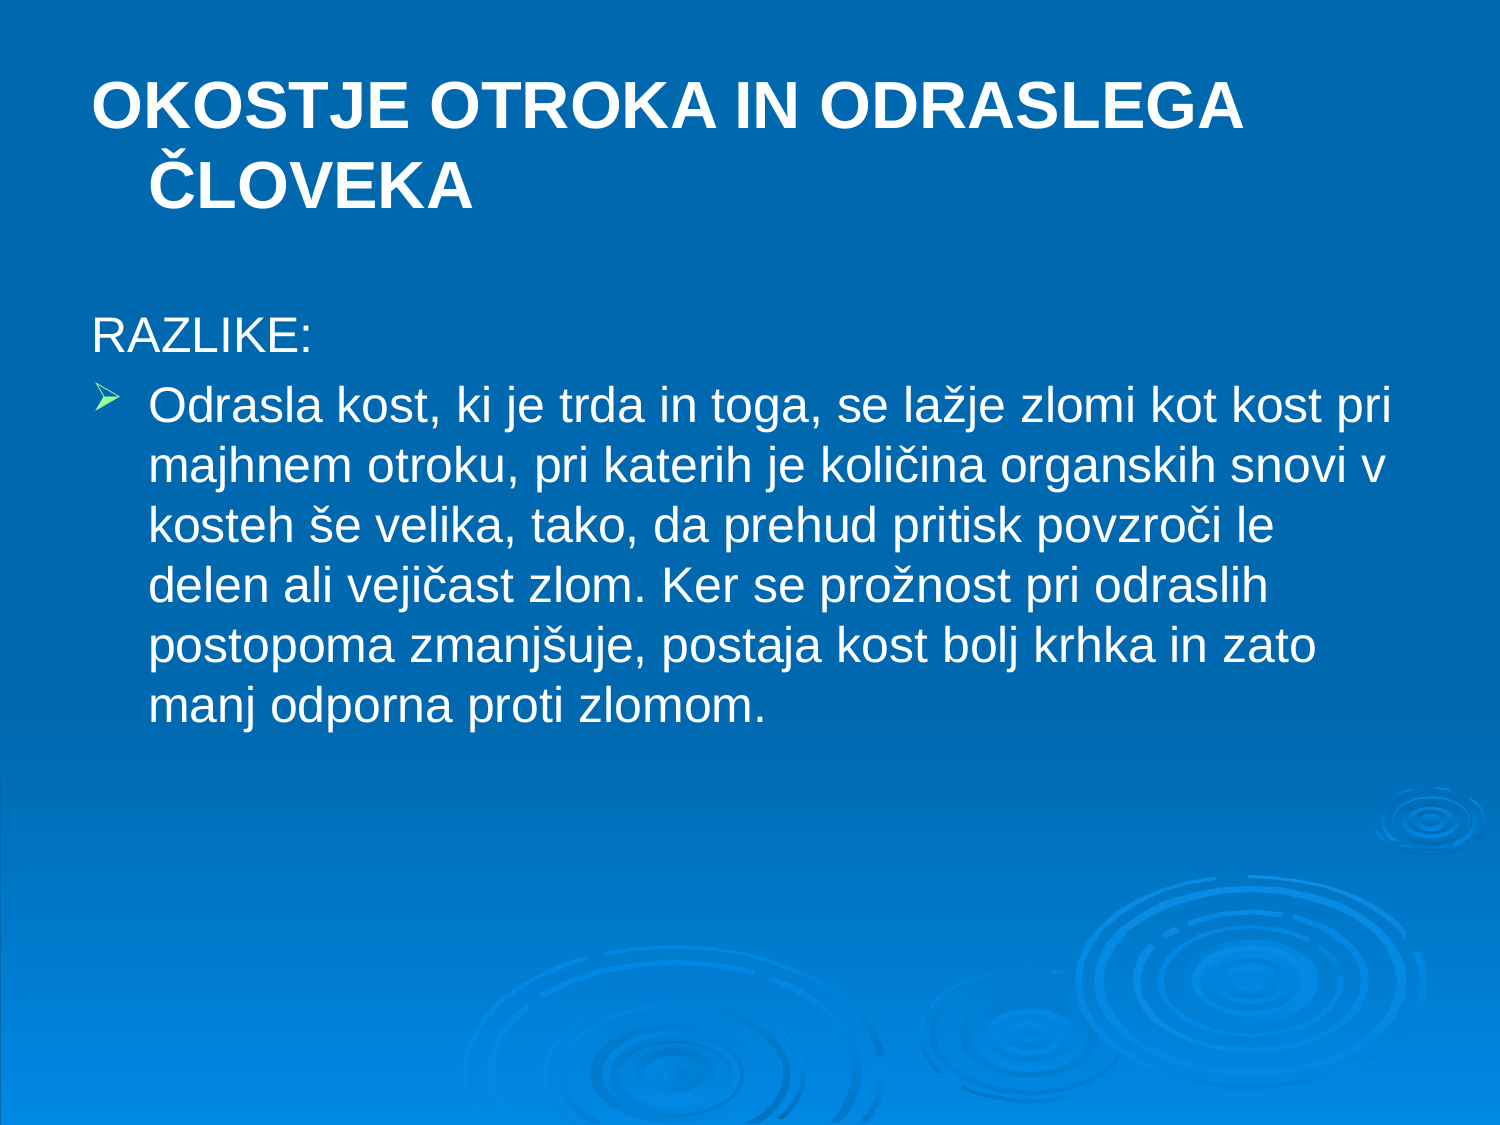

# OKOSTJE OTROKA IN ODRASLEGA ČLOVEKA
RAZLIKE:
Odrasla kost, ki je trda in toga, se lažje zlomi kot kost pri majhnem otroku, pri katerih je količina organskih snovi v kosteh še velika, tako, da prehud pritisk povzroči le delen ali vejičast zlom. Ker se prožnost pri odraslih postopoma zmanjšuje, postaja kost bolj krhka in zato manj odporna proti zlomom.